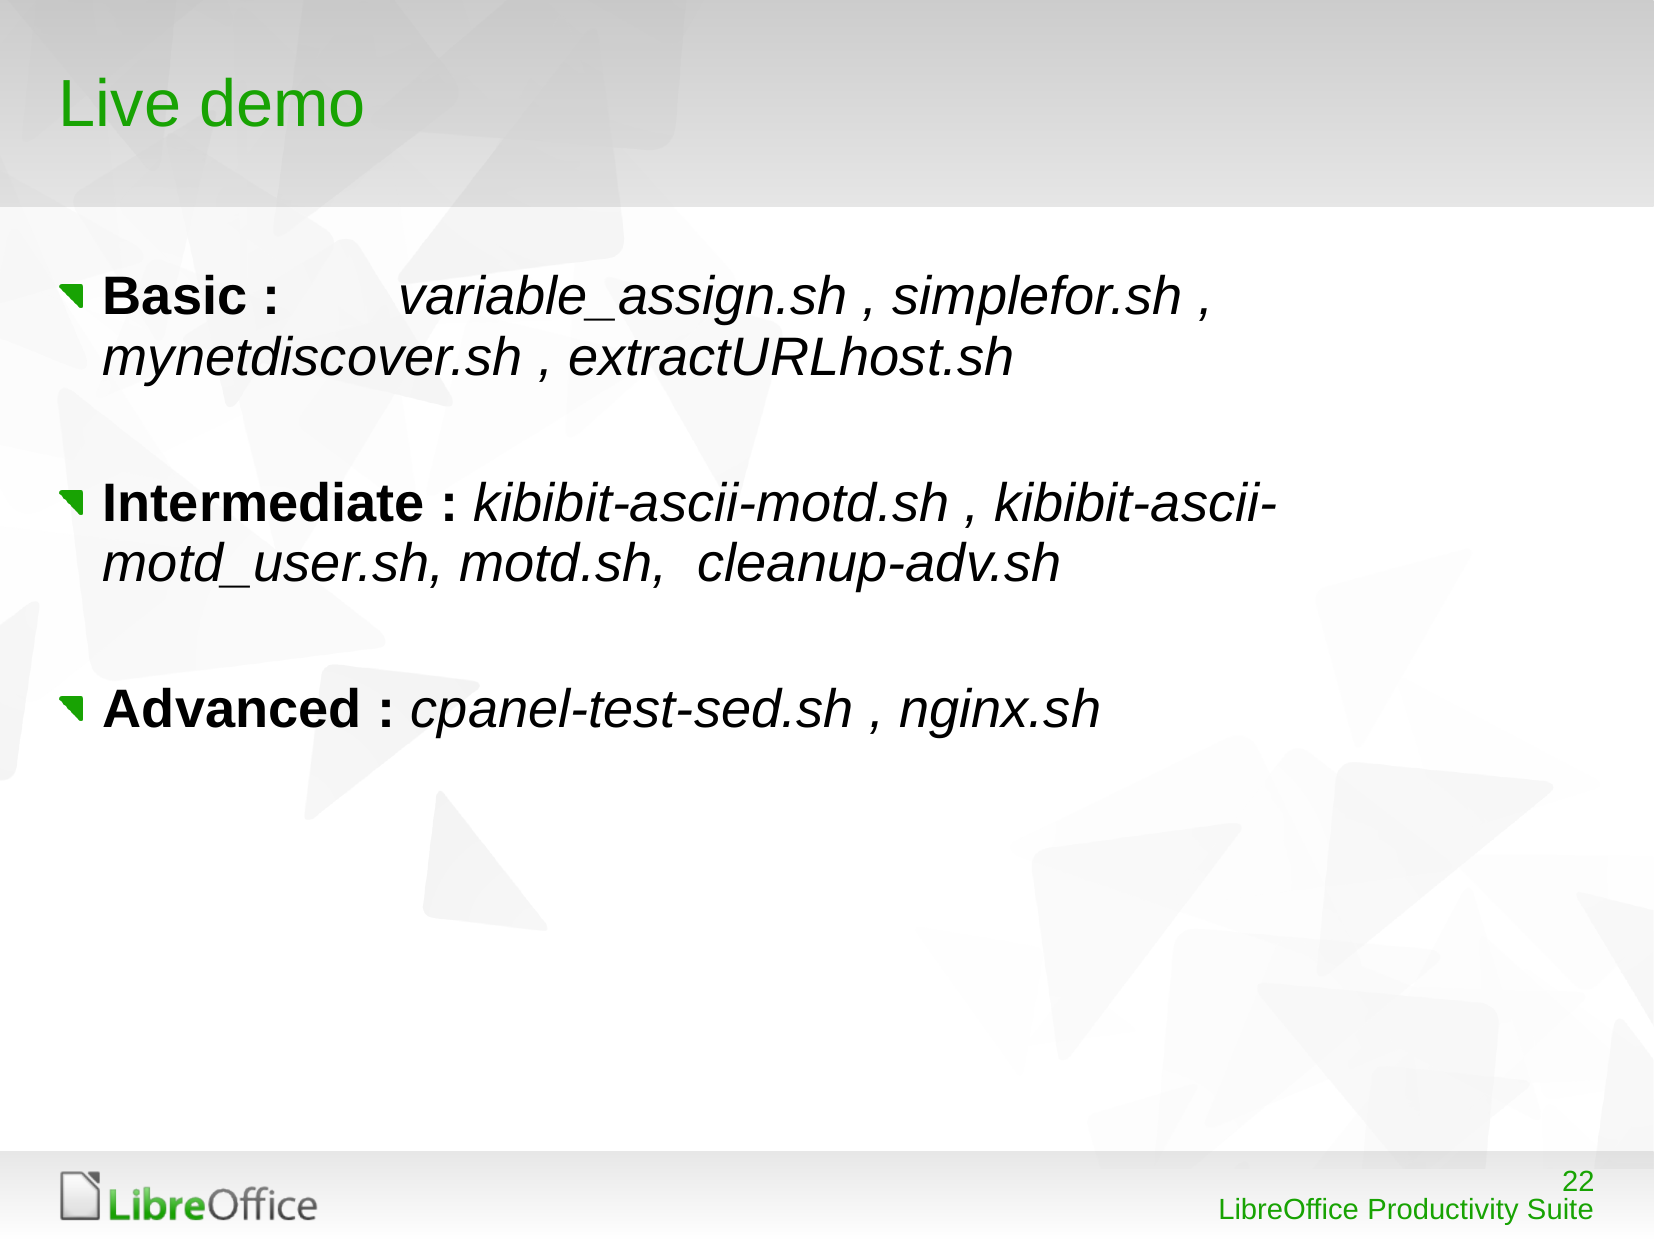

# Live demo
Basic :	 	variable_assign.sh , simplefor.sh , mynetdiscover.sh , extractURLhost.sh
Intermediate : kibibit-ascii-motd.sh , kibibit-ascii-motd_user.sh, motd.sh, cleanup-adv.sh
Advanced : cpanel-test-sed.sh , nginx.sh
22
LibreOffice Productivity Suite